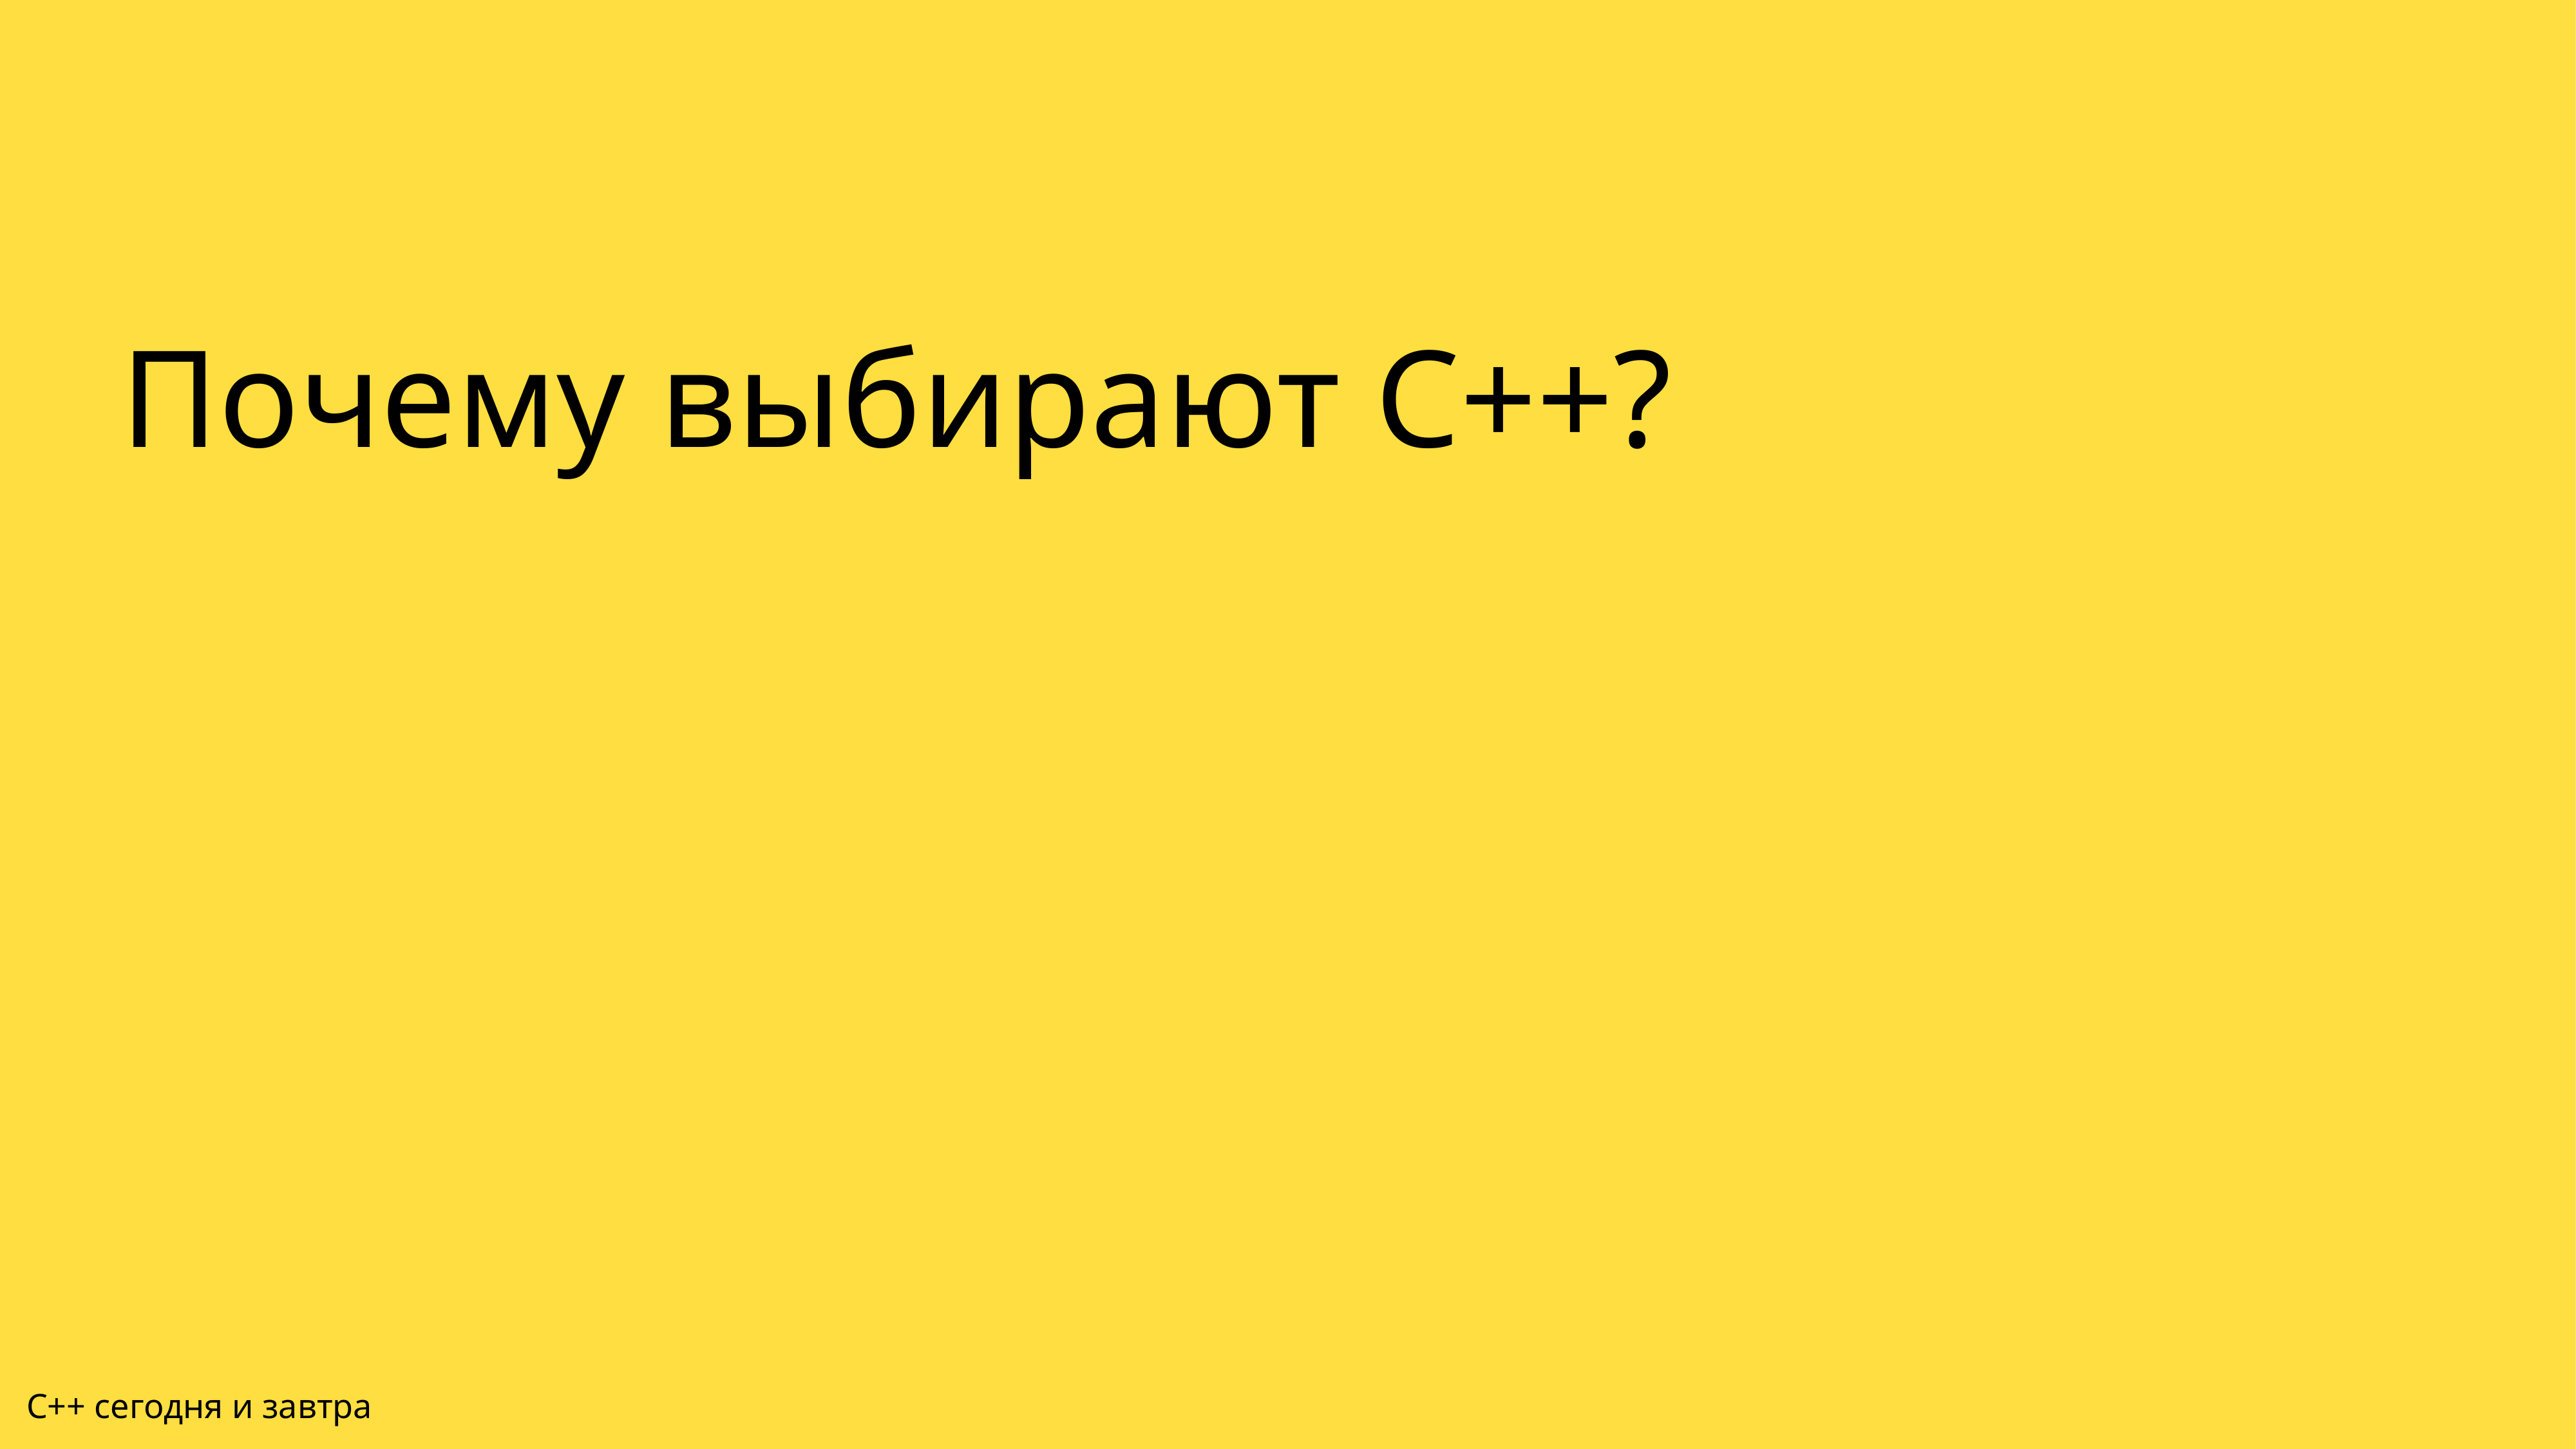

# Почему выбирают C++?
C++ сегодня и завтра